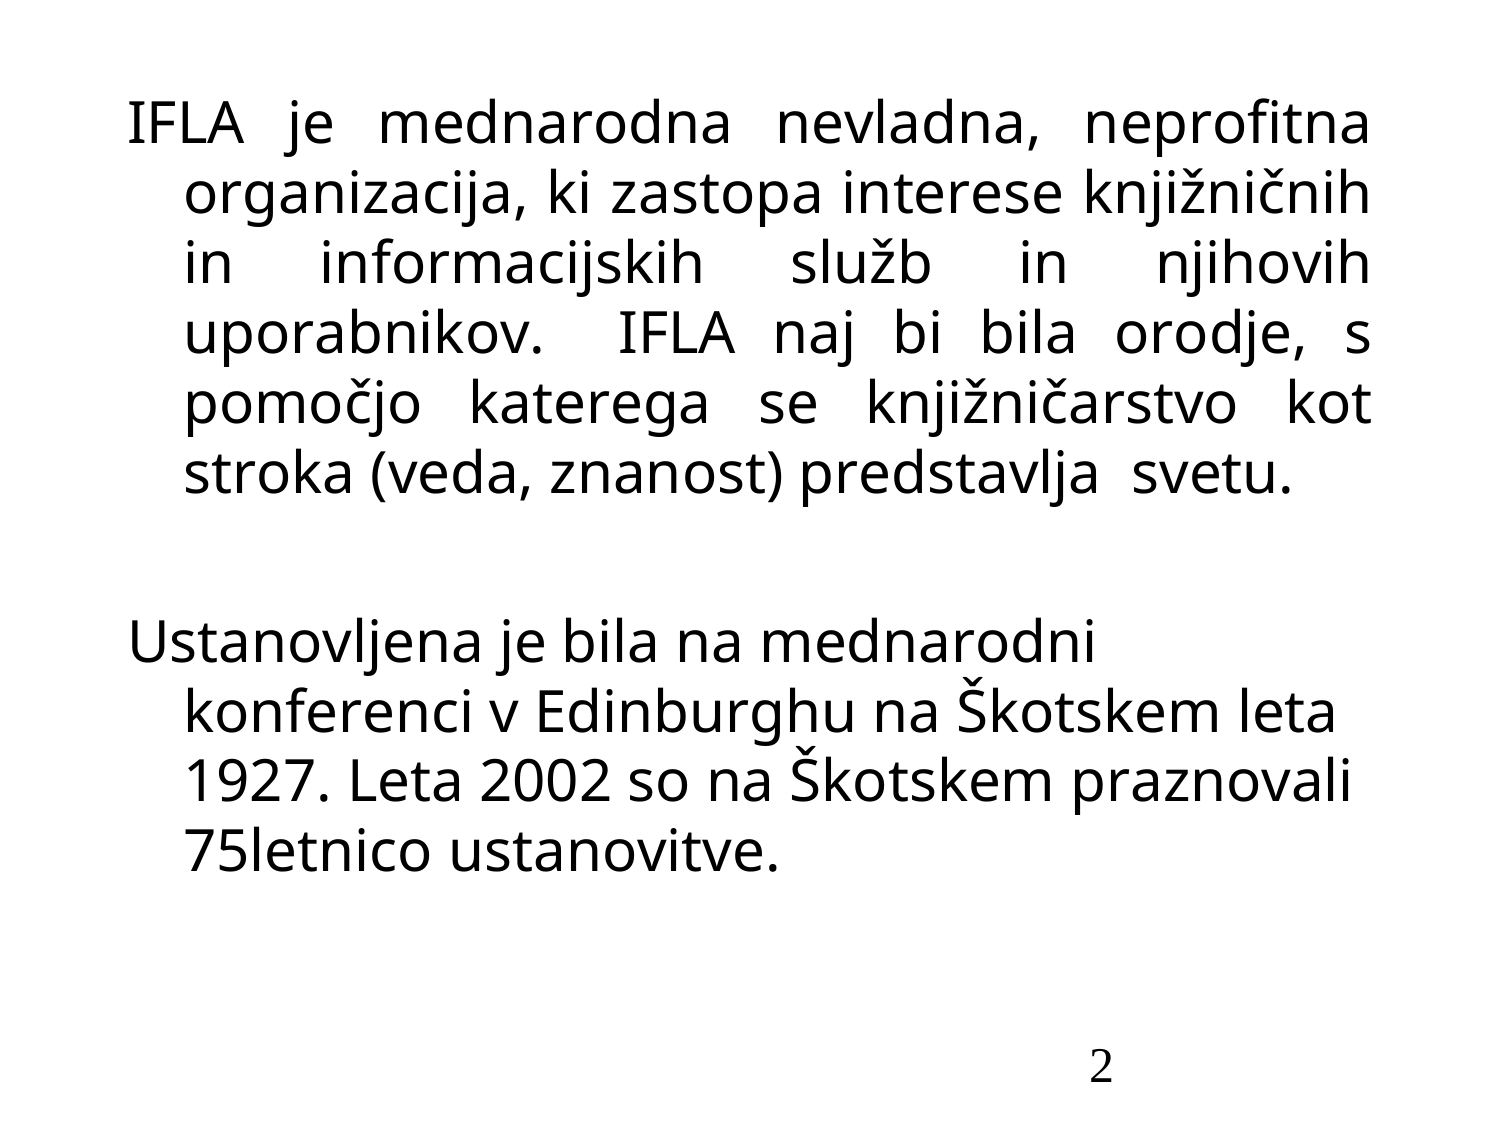

# IFLA je mednarodna nevladna, neprofitna organizacija, ki zastopa interese knjižničnih in informacijskih služb in njihovih uporabnikov. IFLA naj bi bila orodje, s pomočjo katerega se knjižničarstvo kot stroka (veda, znanost) predstavlja svetu.
Ustanovljena je bila na mednarodni konferenci v Edinburghu na Škotskem leta 1927. Leta 2002 so na Škotskem praznovali 75letnico ustanovitve.
2